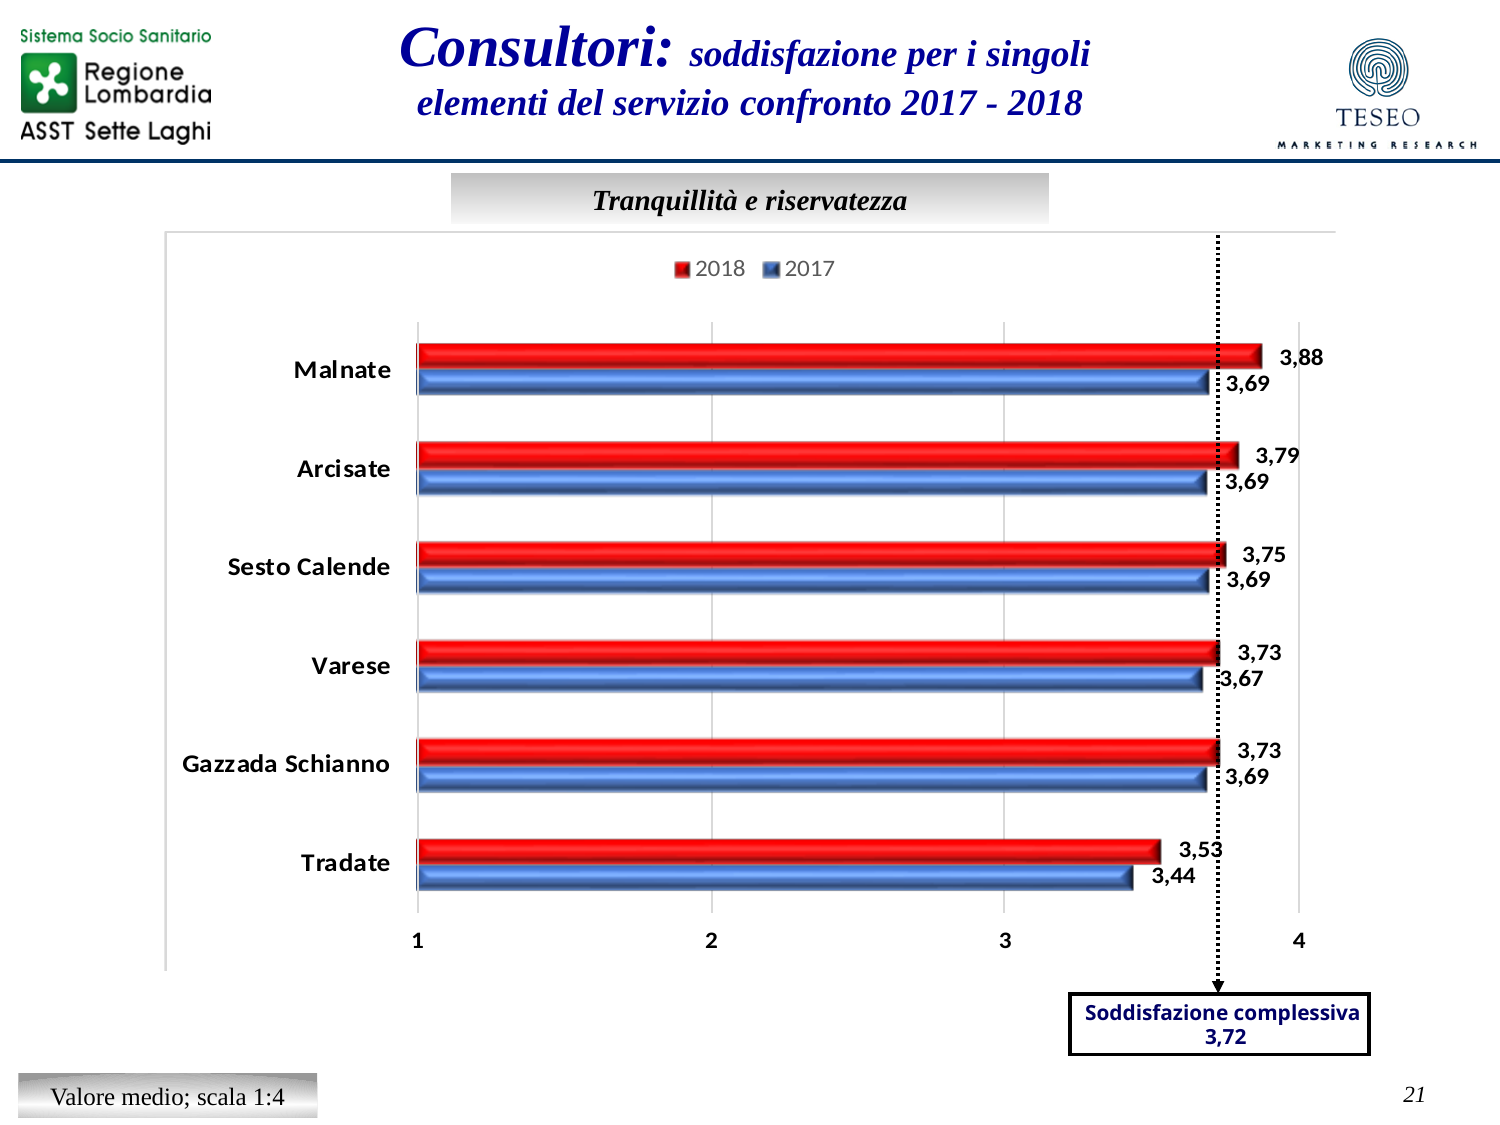

Consultori: soddisfazione per i singoli
elementi del servizio confronto 2017 - 2018
Tranquillità e riservatezza
Soddisfazione complessiva
3,72
Valore medio; scala 1:4